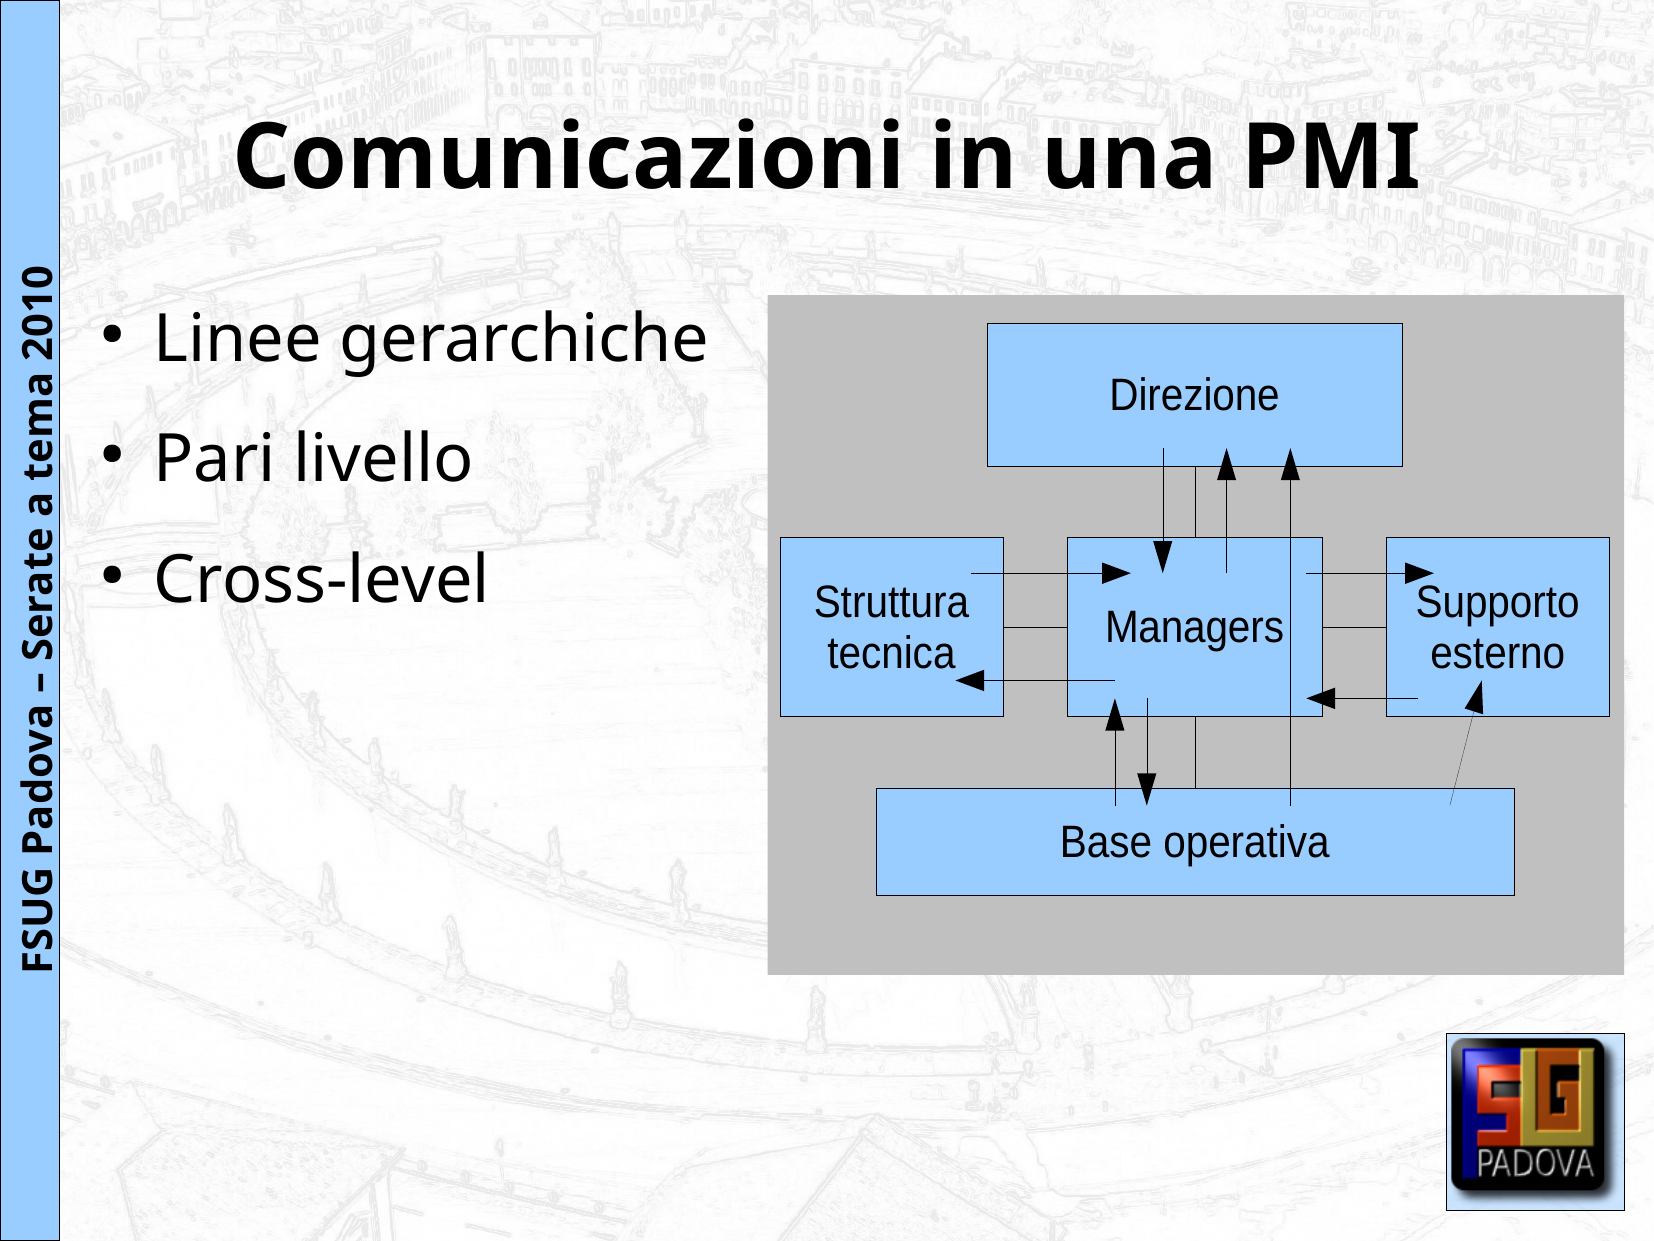

# Comunicazioni in una PMI
Linee gerarchiche
Pari livello
Cross-level
FSUG Padova – Serate a tema 2010
FSUG Padova – Serate a tema 2010